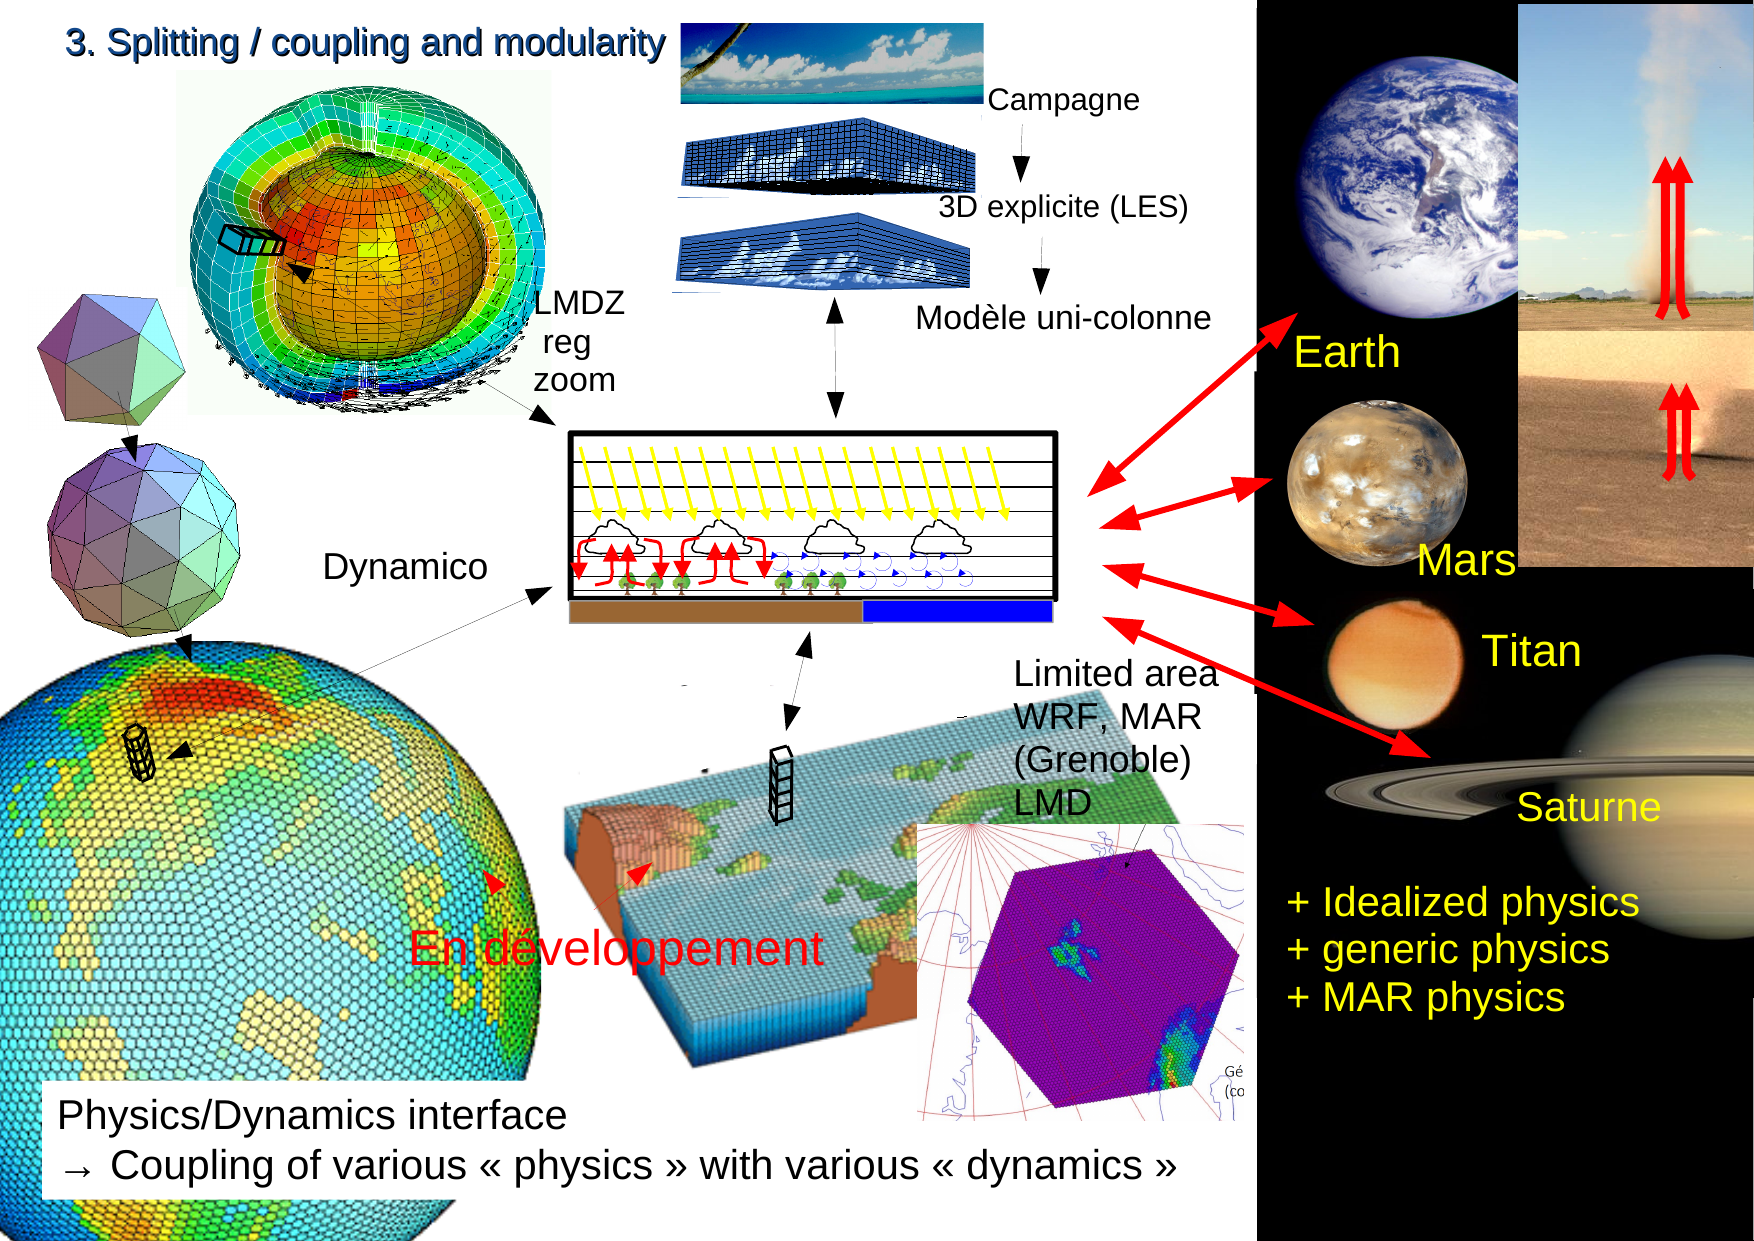

Earth
Mars
Titan
 Saturne
+ Idealized physics
+ generic physics
+ MAR physics
3. Splitting / coupling and modularity
Campagne
3D explicite (LES)
Modèle uni-colonne
LMDZ
 reg
zoom
Dynamico
Limited area
WRF, MAR
(Grenoble)
LMD
WRF et MAR
En développement
Physics/Dynamics interface
→ Coupling of various « physics » with various « dynamics »
21